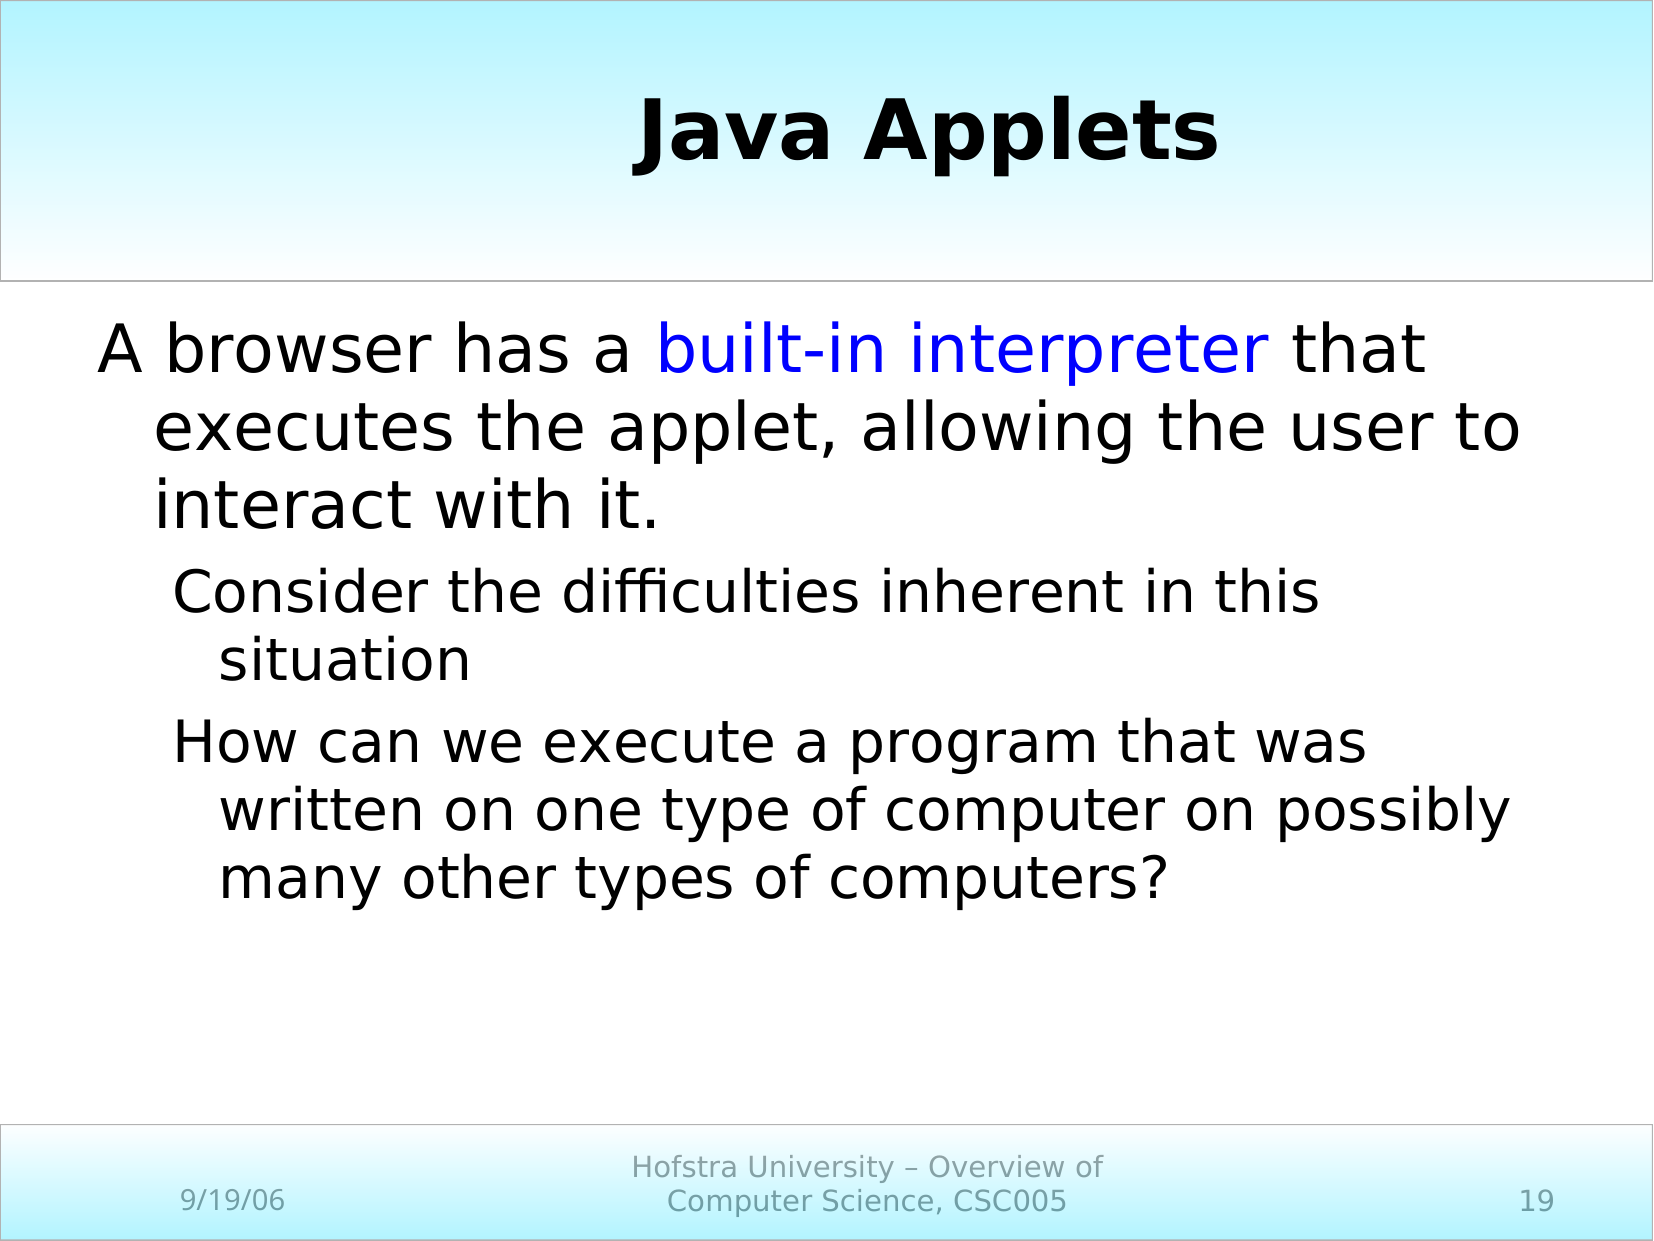

# Java Applets
A browser has a built-in interpreter that executes the applet, allowing the user to interact with it.
Consider the difficulties inherent in this situation
How can we execute a program that was written on one type of computer on possibly many other types of computers?
9/25/06
19